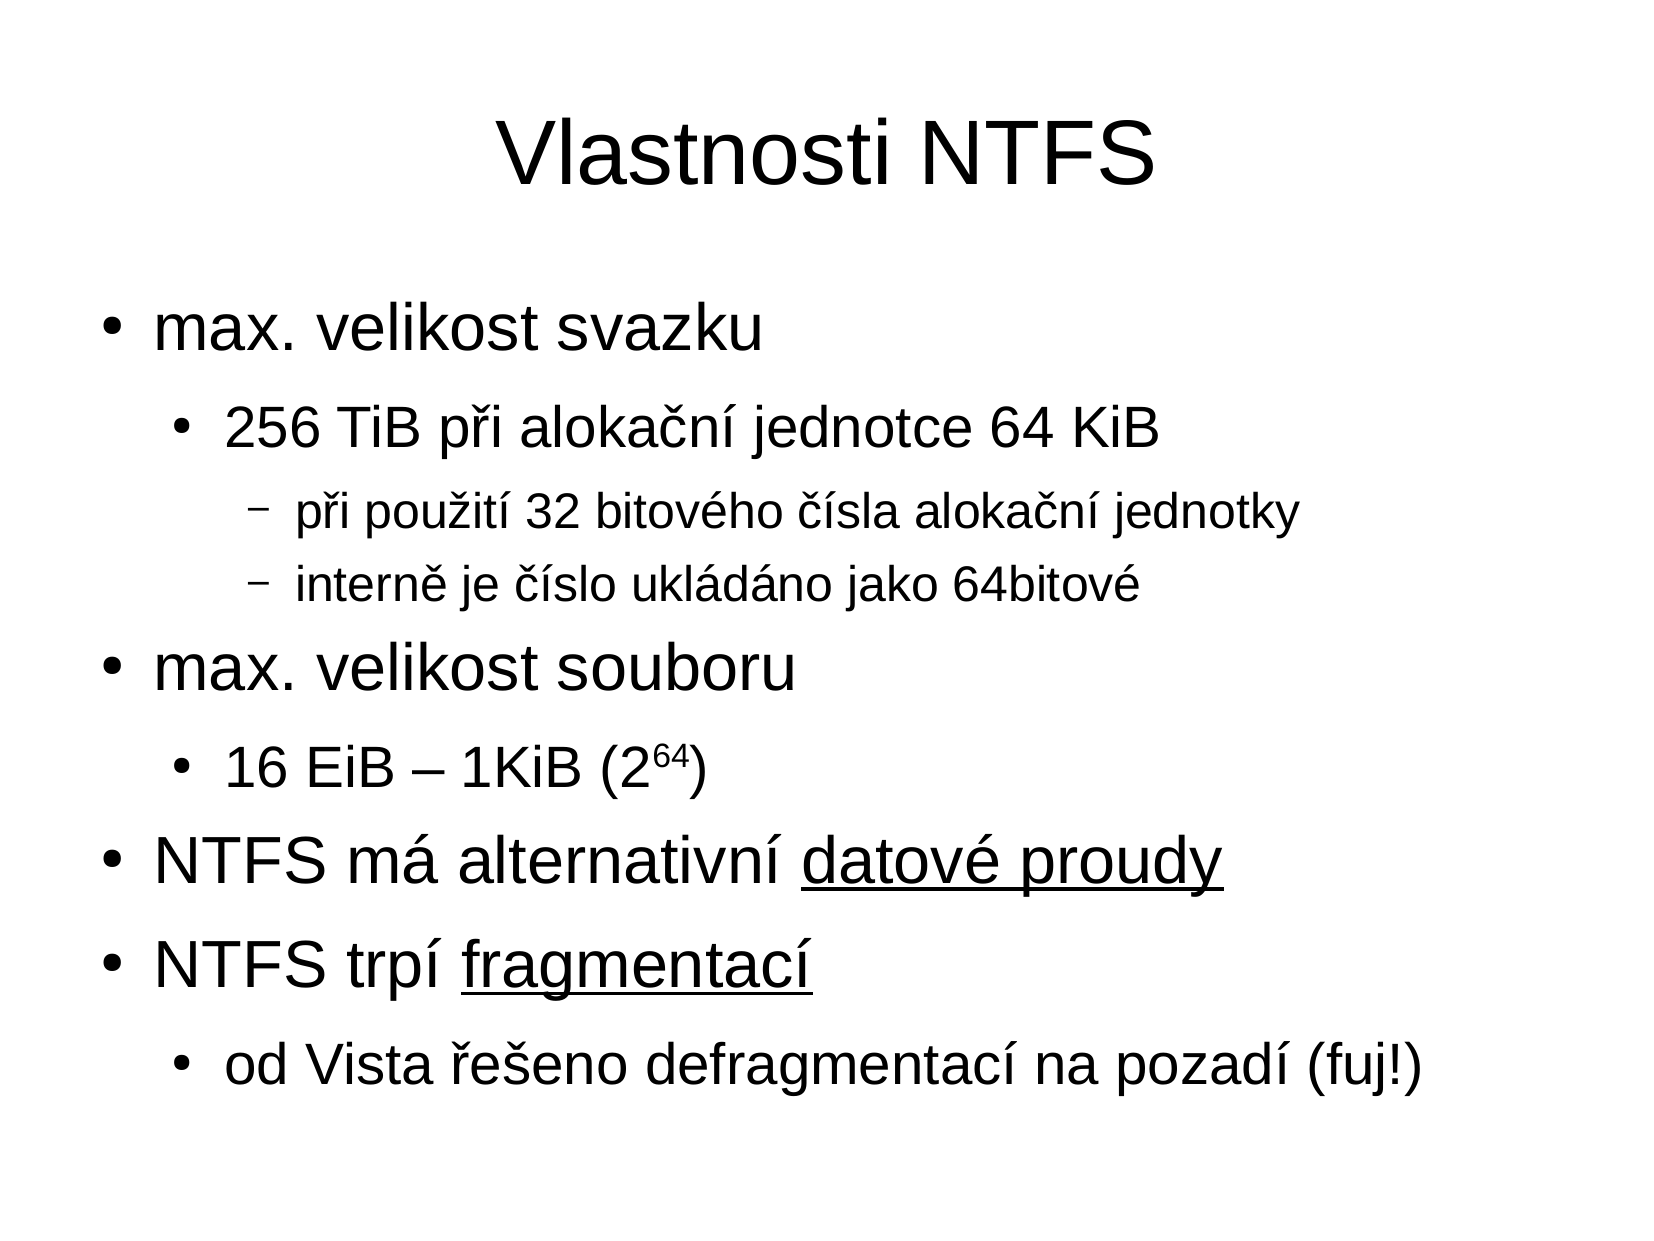

# Vlastnosti NTFS
max. velikost svazku
256 TiB při alokační jednotce 64 KiB
při použití 32 bitového čísla alokační jednotky
interně je číslo ukládáno jako 64bitové
max. velikost souboru
16 EiB – 1KiB (264)
NTFS má alternativní datové proudy
NTFS trpí fragmentací
od Vista řešeno defragmentací na pozadí (fuj!)